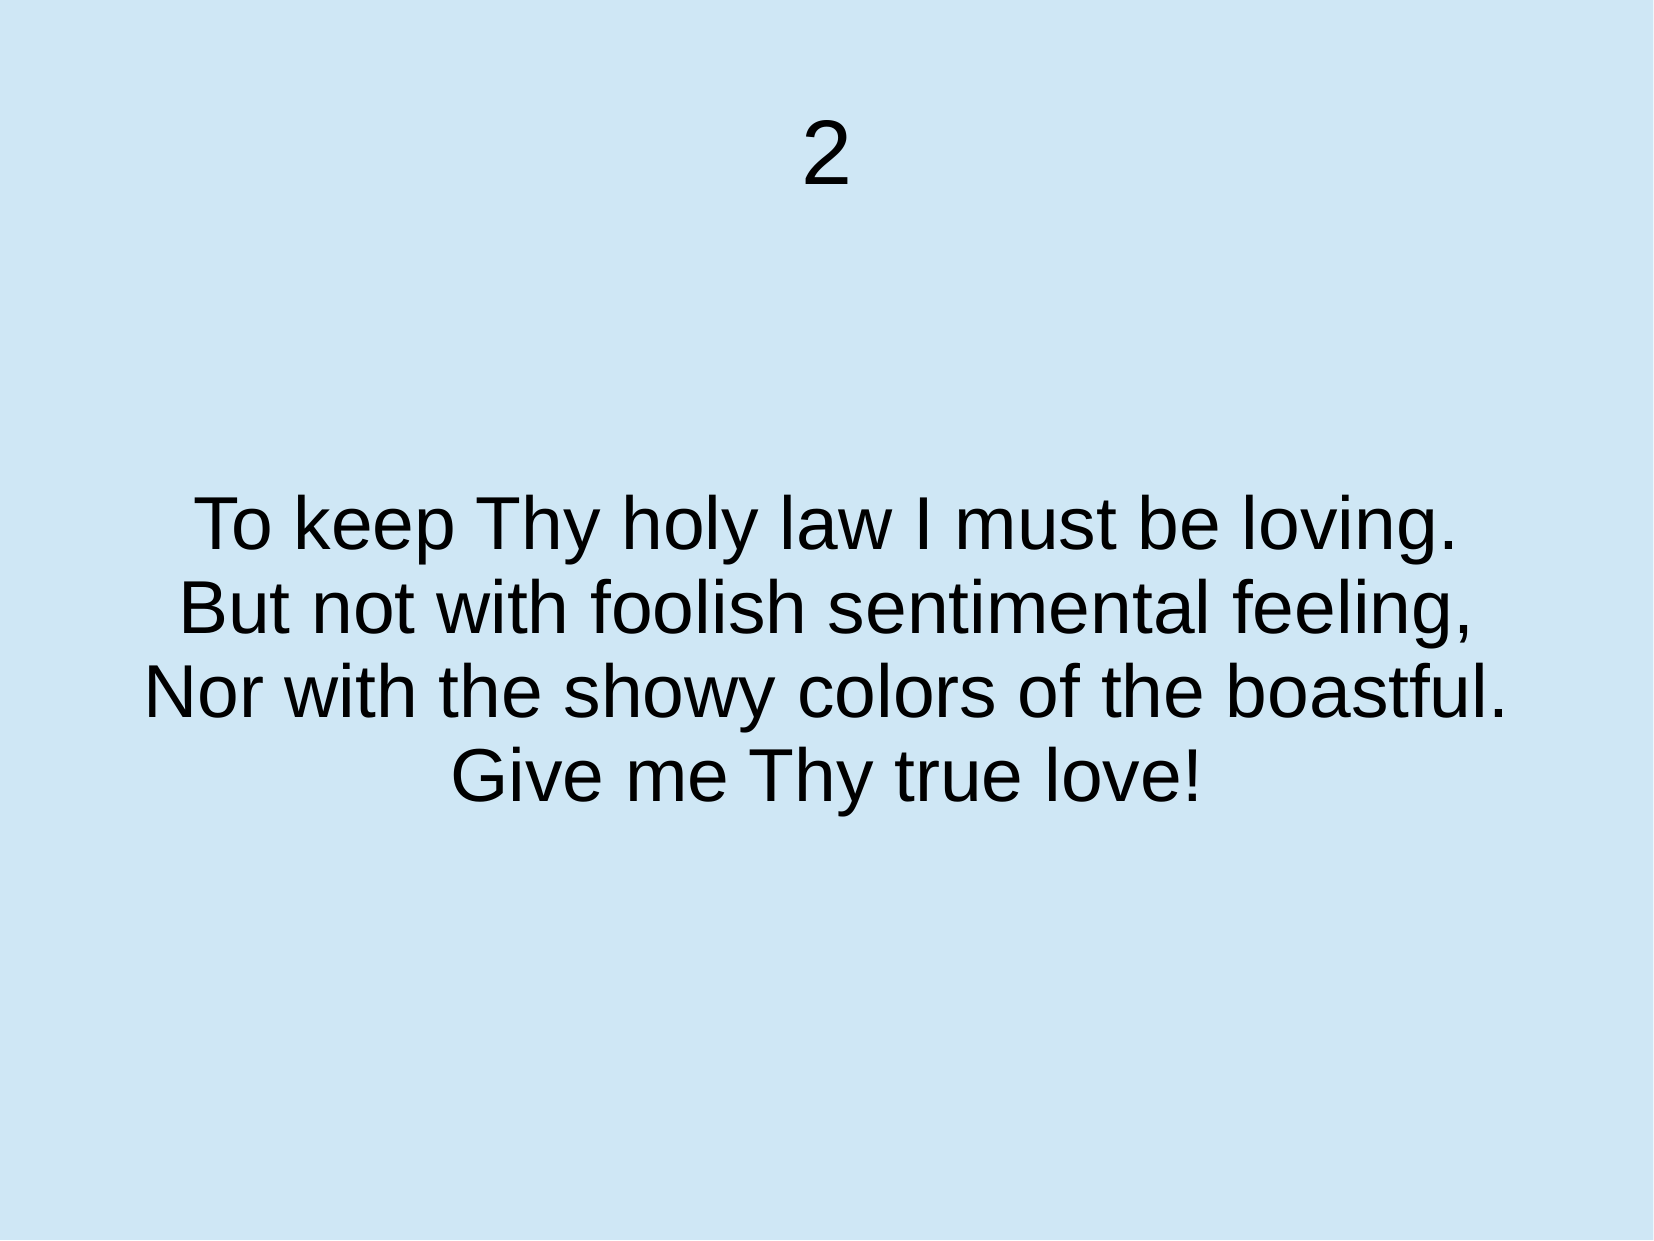

# 2
To keep Thy holy law I must be loving.
But not with foolish sentimental feeling,
Nor with the showy colors of the boastful.
Give me Thy true love!